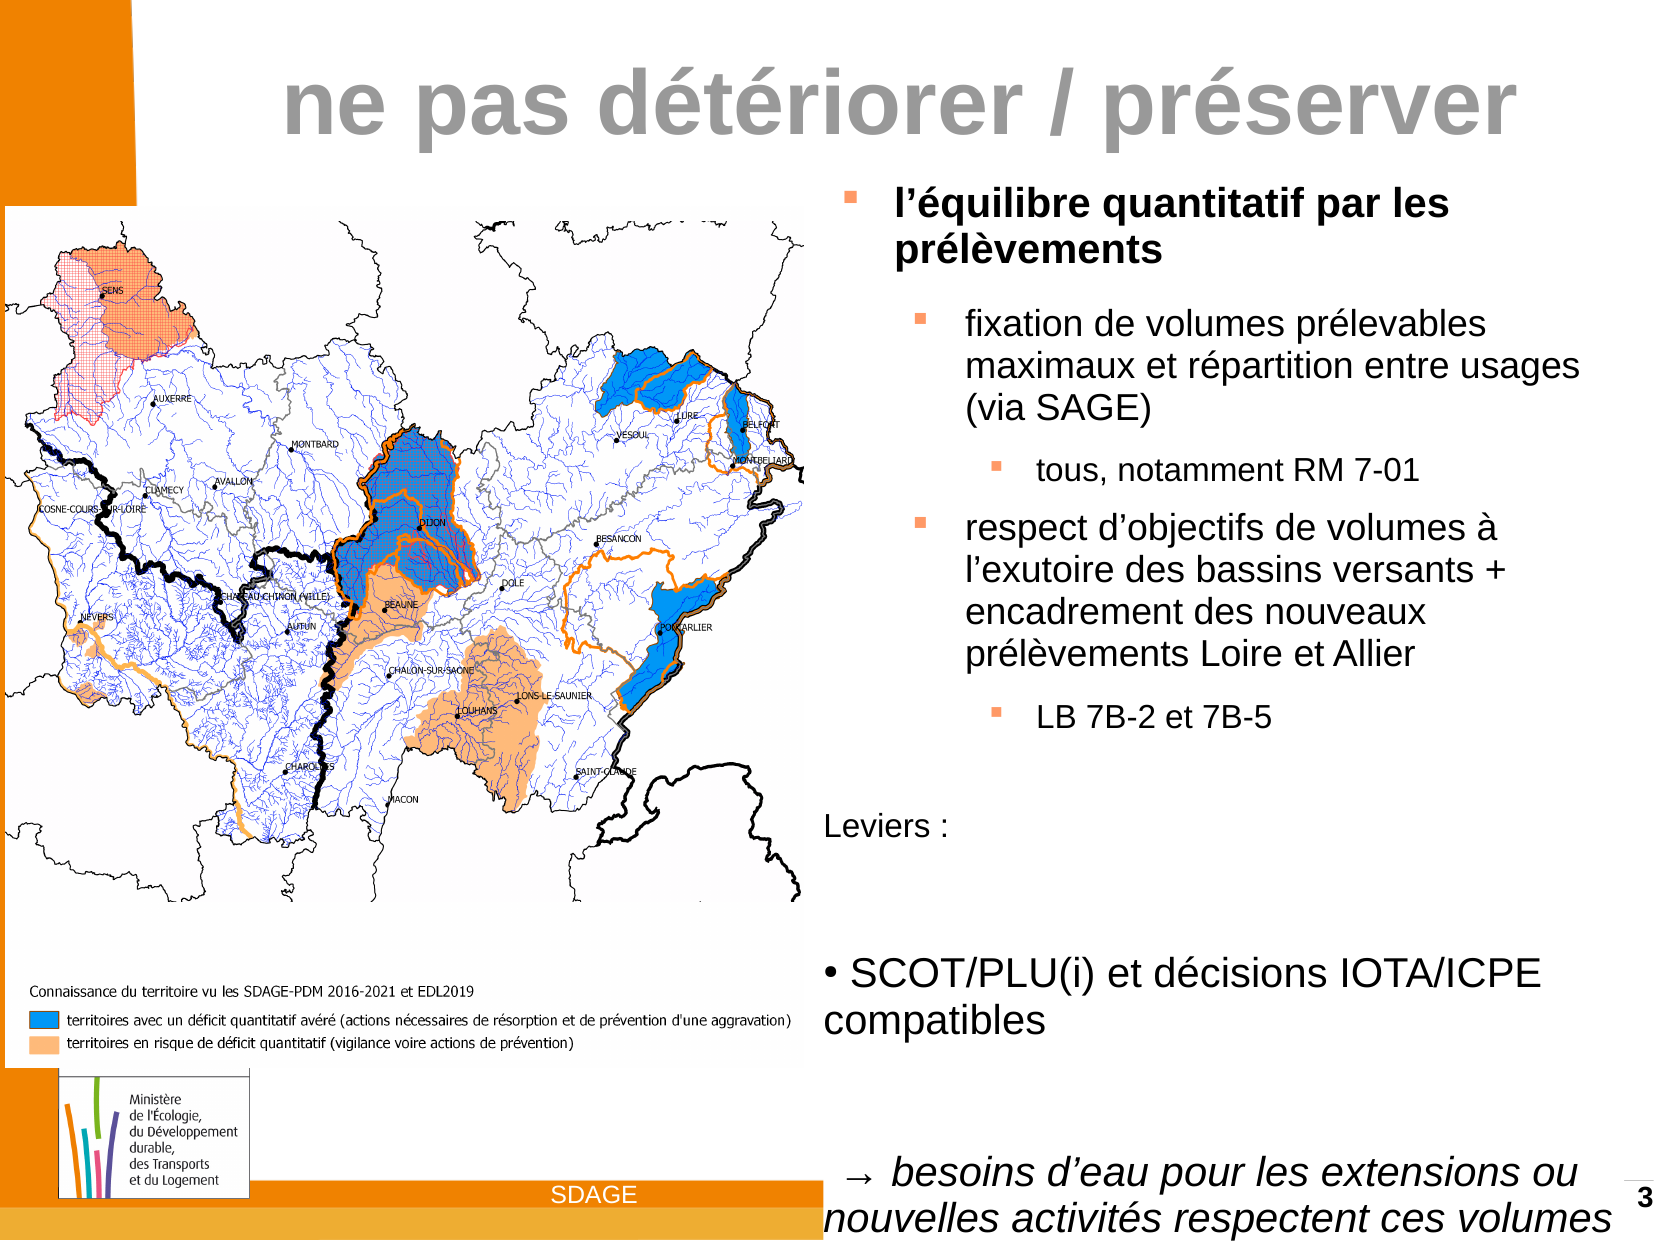

# ne pas détériorer / préserver
l’équilibre quantitatif par les prélèvements
fixation de volumes prélevables maximaux et répartition entre usages (via SAGE)
tous, notamment RM 7-01
respect d’objectifs de volumes à l’exutoire des bassins versants + encadrement des nouveaux prélèvements Loire et Allier
LB 7B-2 et 7B-5
Leviers :
 SCOT/PLU(i) et décisions IOTA/ICPE compatibles
→ besoins d’eau pour les extensions ou nouvelles activités respectent ces volumes et répartition
→ maîtrise des volumes autorisés
avril 2019
SDAGE
3